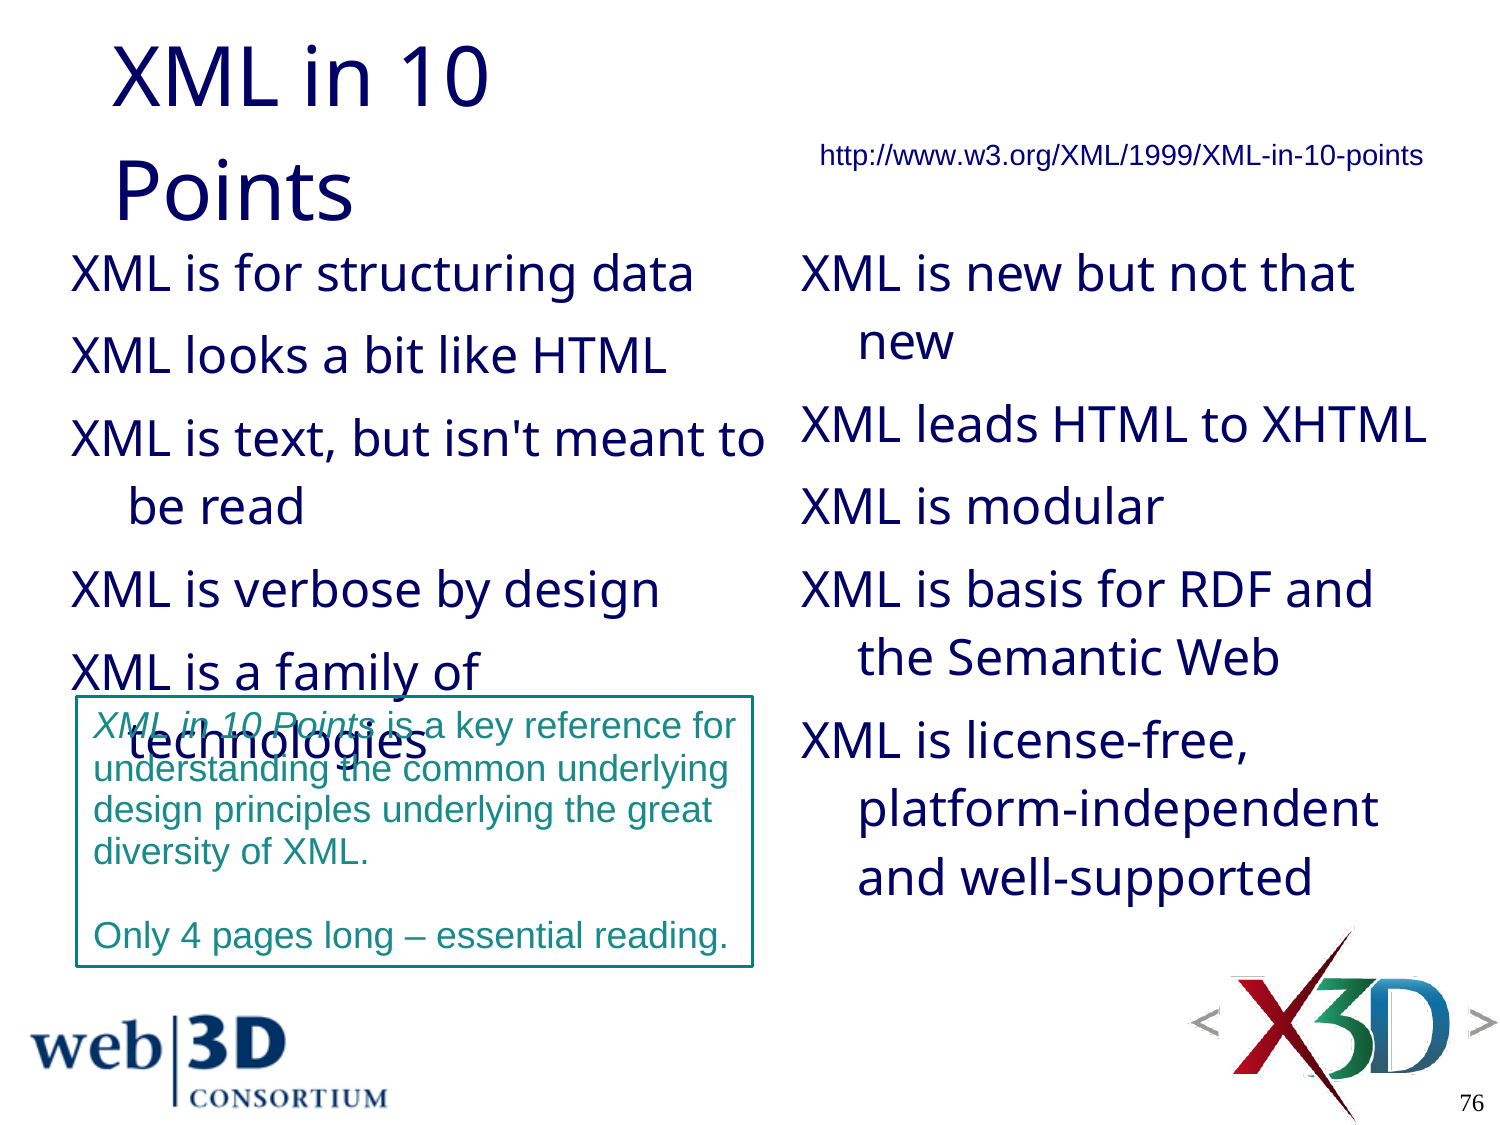

# XML in 10 Points
http://www.w3.org/XML/1999/XML-in-10-points
XML is for structuring data
XML looks a bit like HTML
XML is text, but isn't meant to be read
XML is verbose by design
XML is a family of technologies
XML is new but not that new
XML leads HTML to XHTML
XML is modular
XML is basis for RDF and the Semantic Web
XML is license-free, platform-independent and well-supported
XML in 10 Points is a key reference for understanding the common underlying design principles underlying the great diversity of XML.
Only 4 pages long – essential reading.